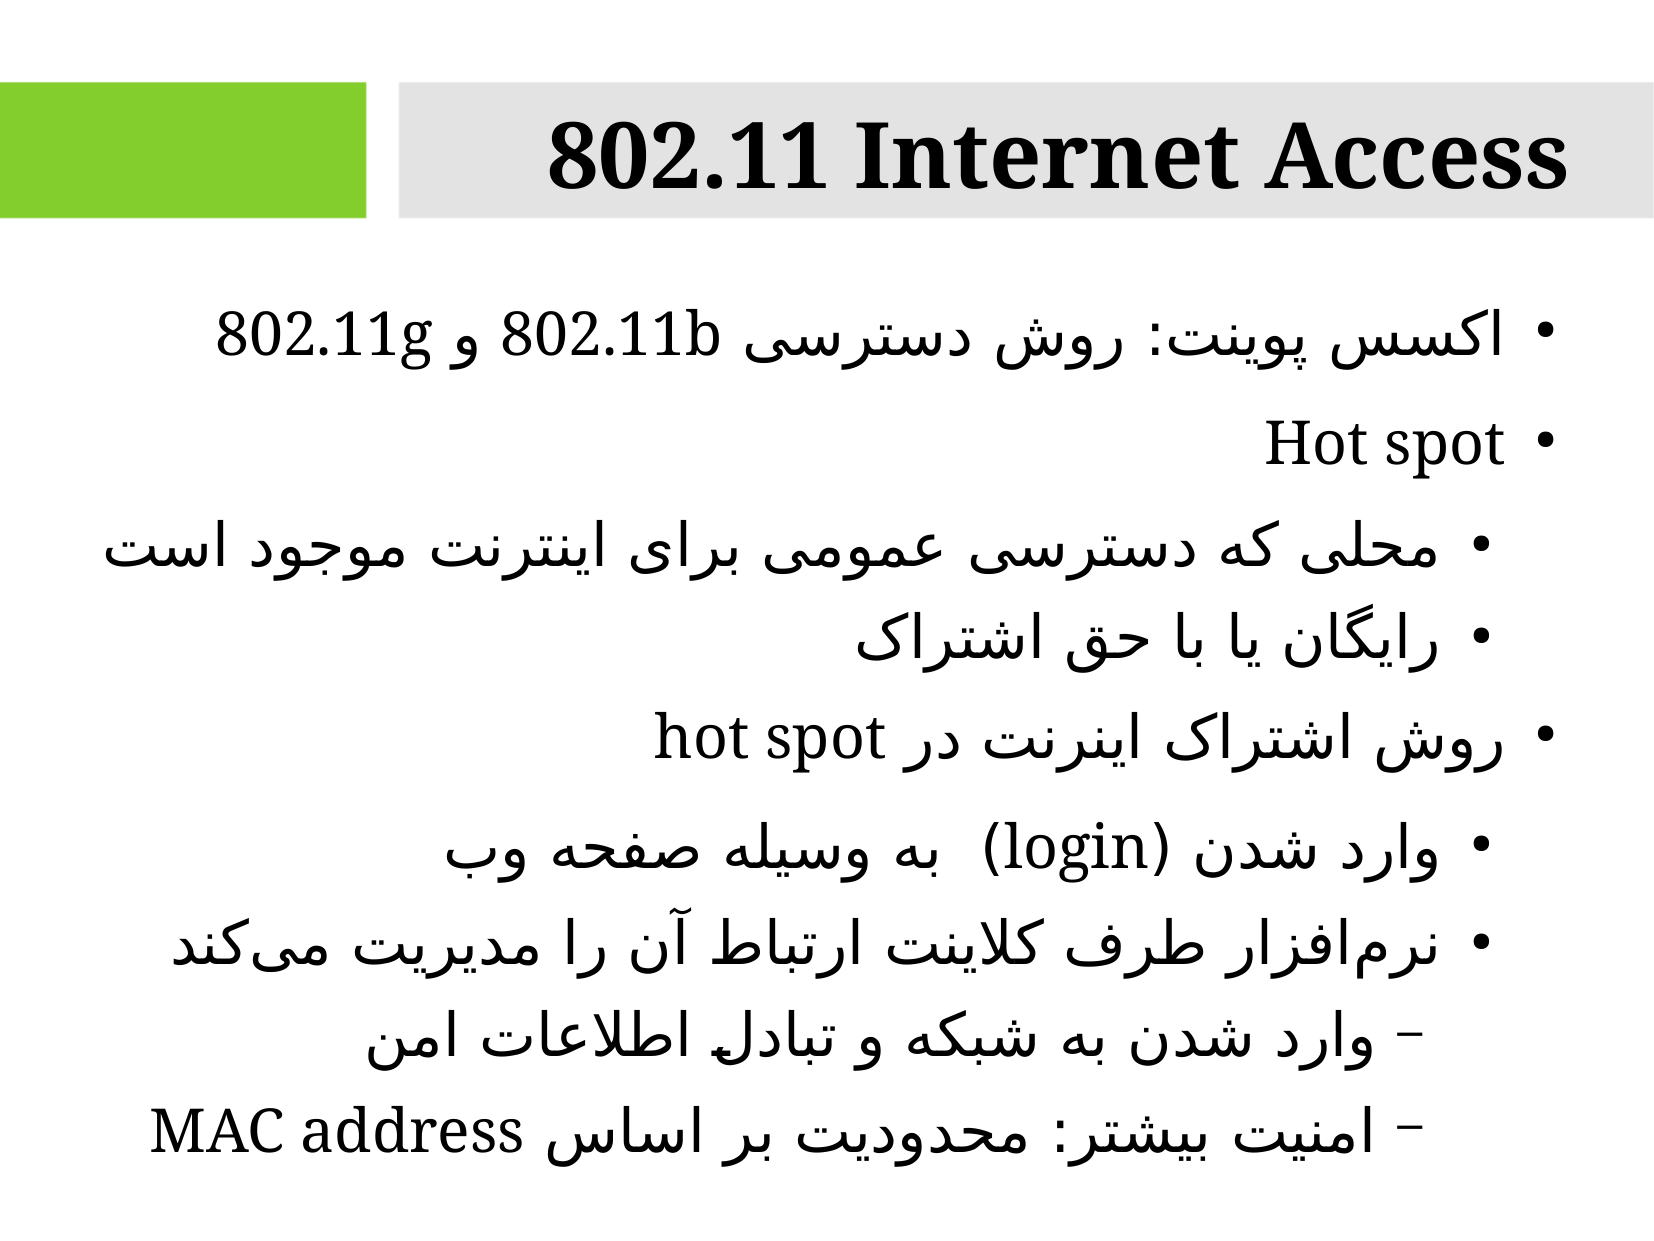

# 802.11 Internet Access
اکسس پوینت: روش دسترسی 802.11b و 802.11g
Hot spot
محلی که دسترسی عمومی برای اینترنت موجود است
رایگان یا با حق اشتراک
روش اشتراک اینرنت در hot spot
وارد شدن (login) به وسیله صفحه وب
نرم‌افزار طرف کلاینت ارتباط آن را مدیریت می‌کند
وارد شدن به شبکه و تبادل اطلاعات امن
امنیت بیشتر: محدودیت بر اساس MAC address